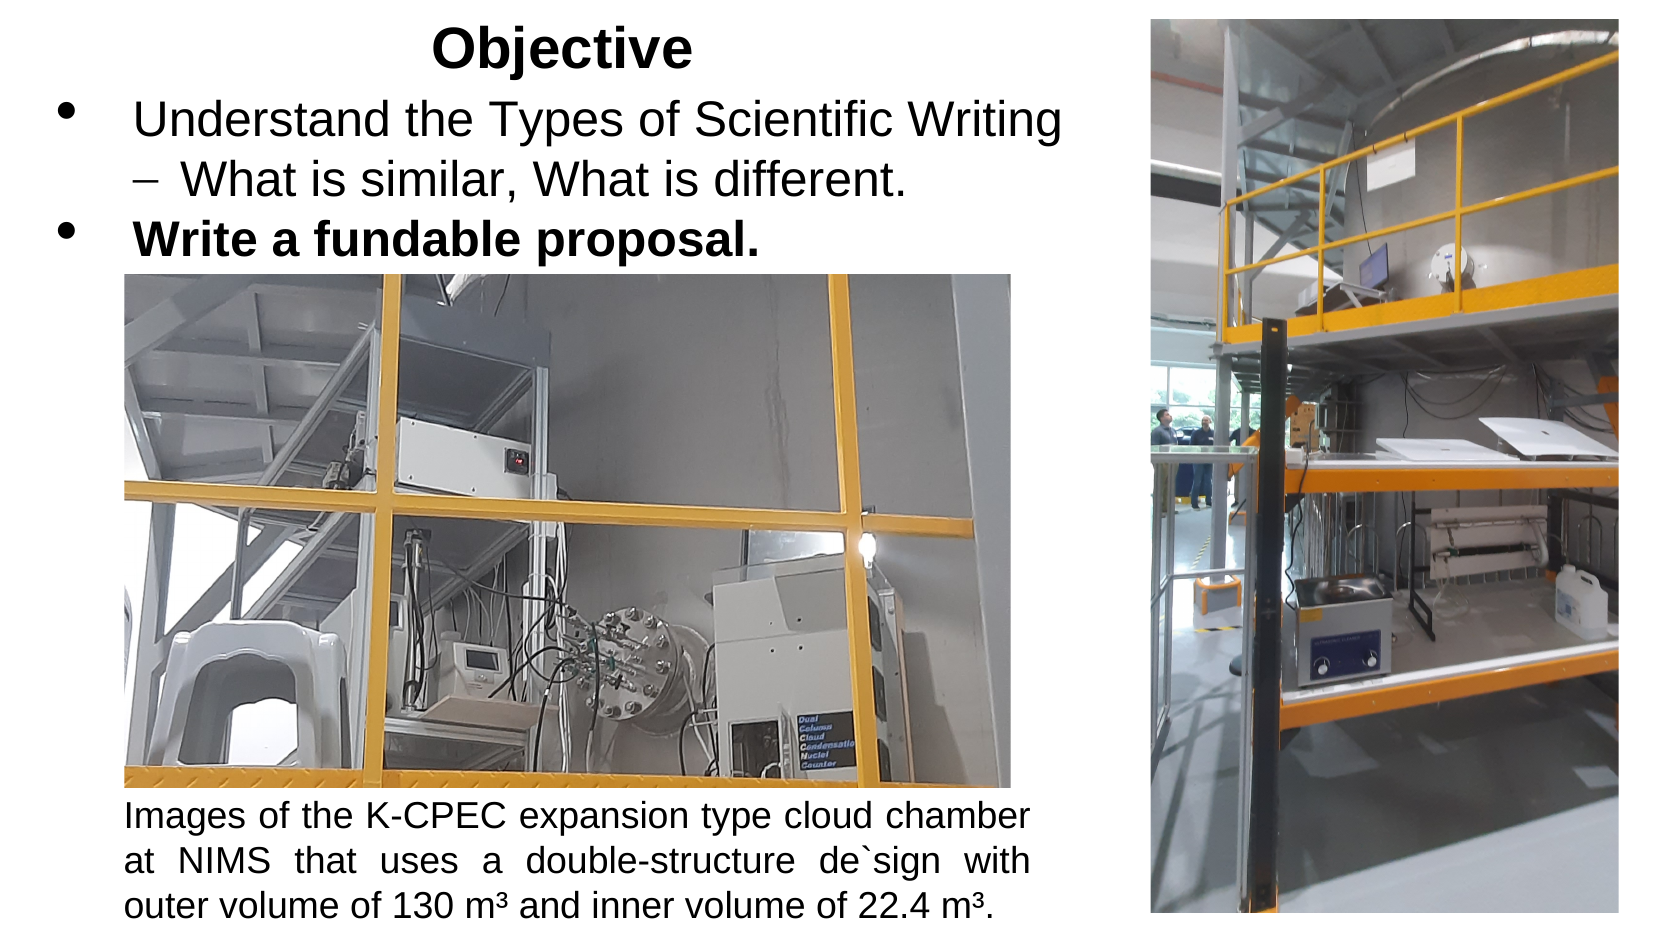

# Objective
Understand the Types of Scientific Writing
What is similar, What is different.
Write a fundable proposal.
Images of the K-CPEC expansion type cloud chamber at NIMS that uses a double-structure de`sign with outer volume of 130 m³ and inner volume of 22.4 m³.